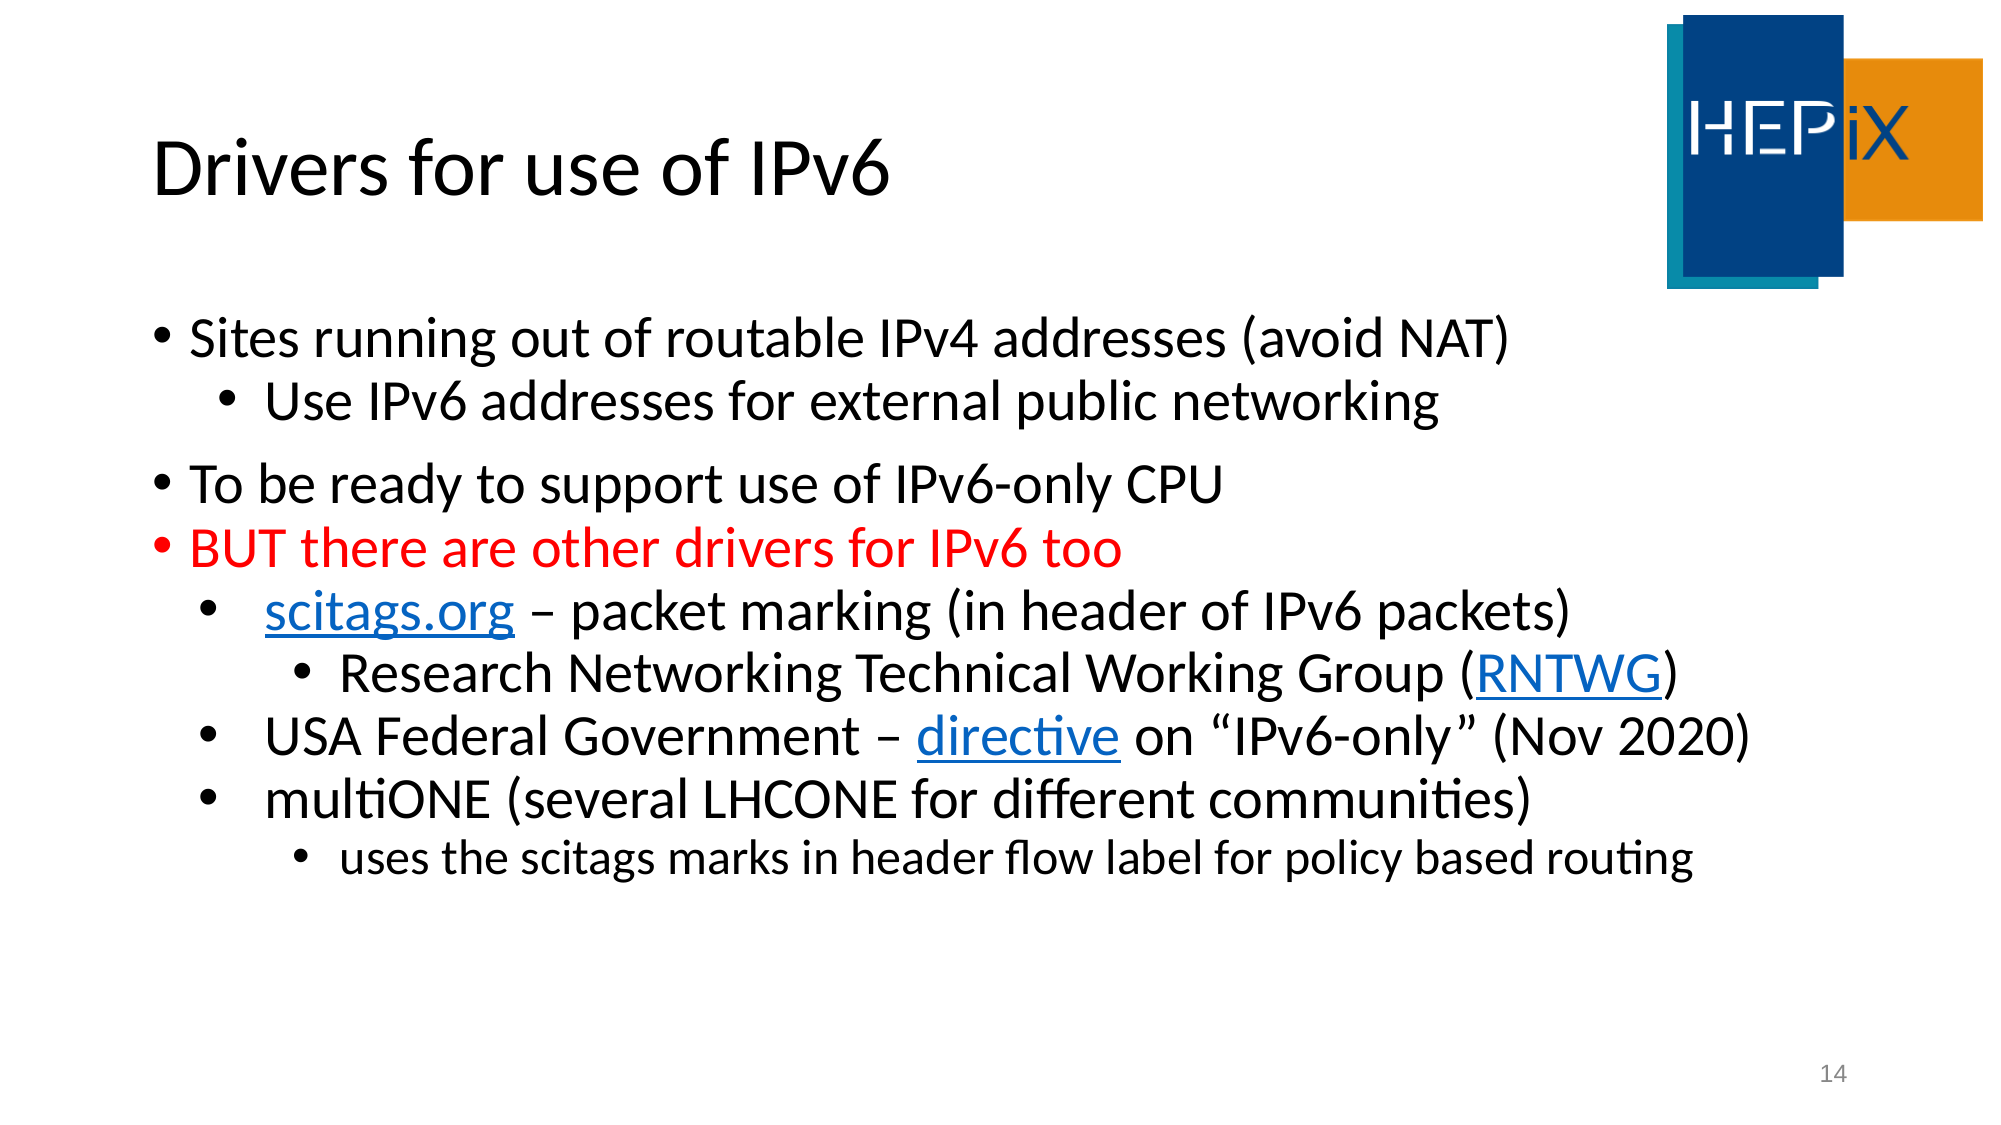

# Drivers for use of IPv6
Sites running out of routable IPv4 addresses (avoid NAT)
Use IPv6 addresses for external public networking
To be ready to support use of IPv6-only CPU
BUT there are other drivers for IPv6 too
scitags.org – packet marking (in header of IPv6 packets)
Research Networking Technical Working Group (RNTWG)
USA Federal Government – directive on “IPv6-only” (Nov 2020)
multiONE (several LHCONE for different communities)
uses the scitags marks in header flow label for policy based routing